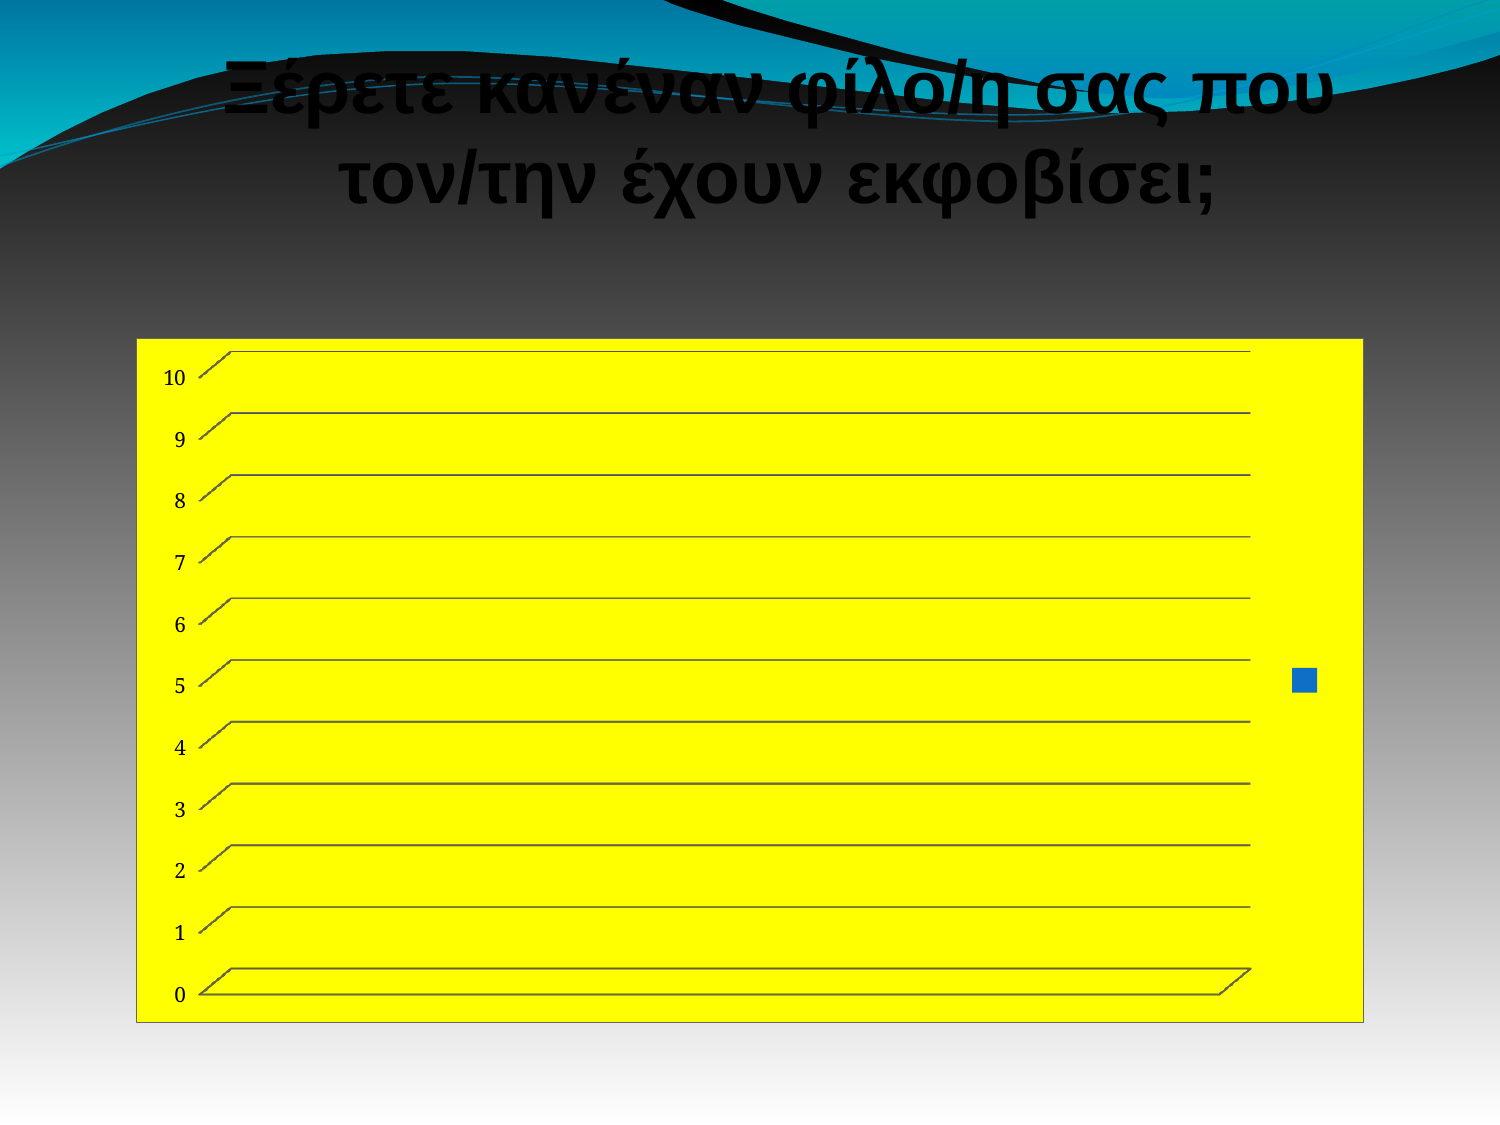

Ξέρετε κανέναν φίλο/η σας που τον/την έχουν εκφοβίσει;
[unsupported chart]